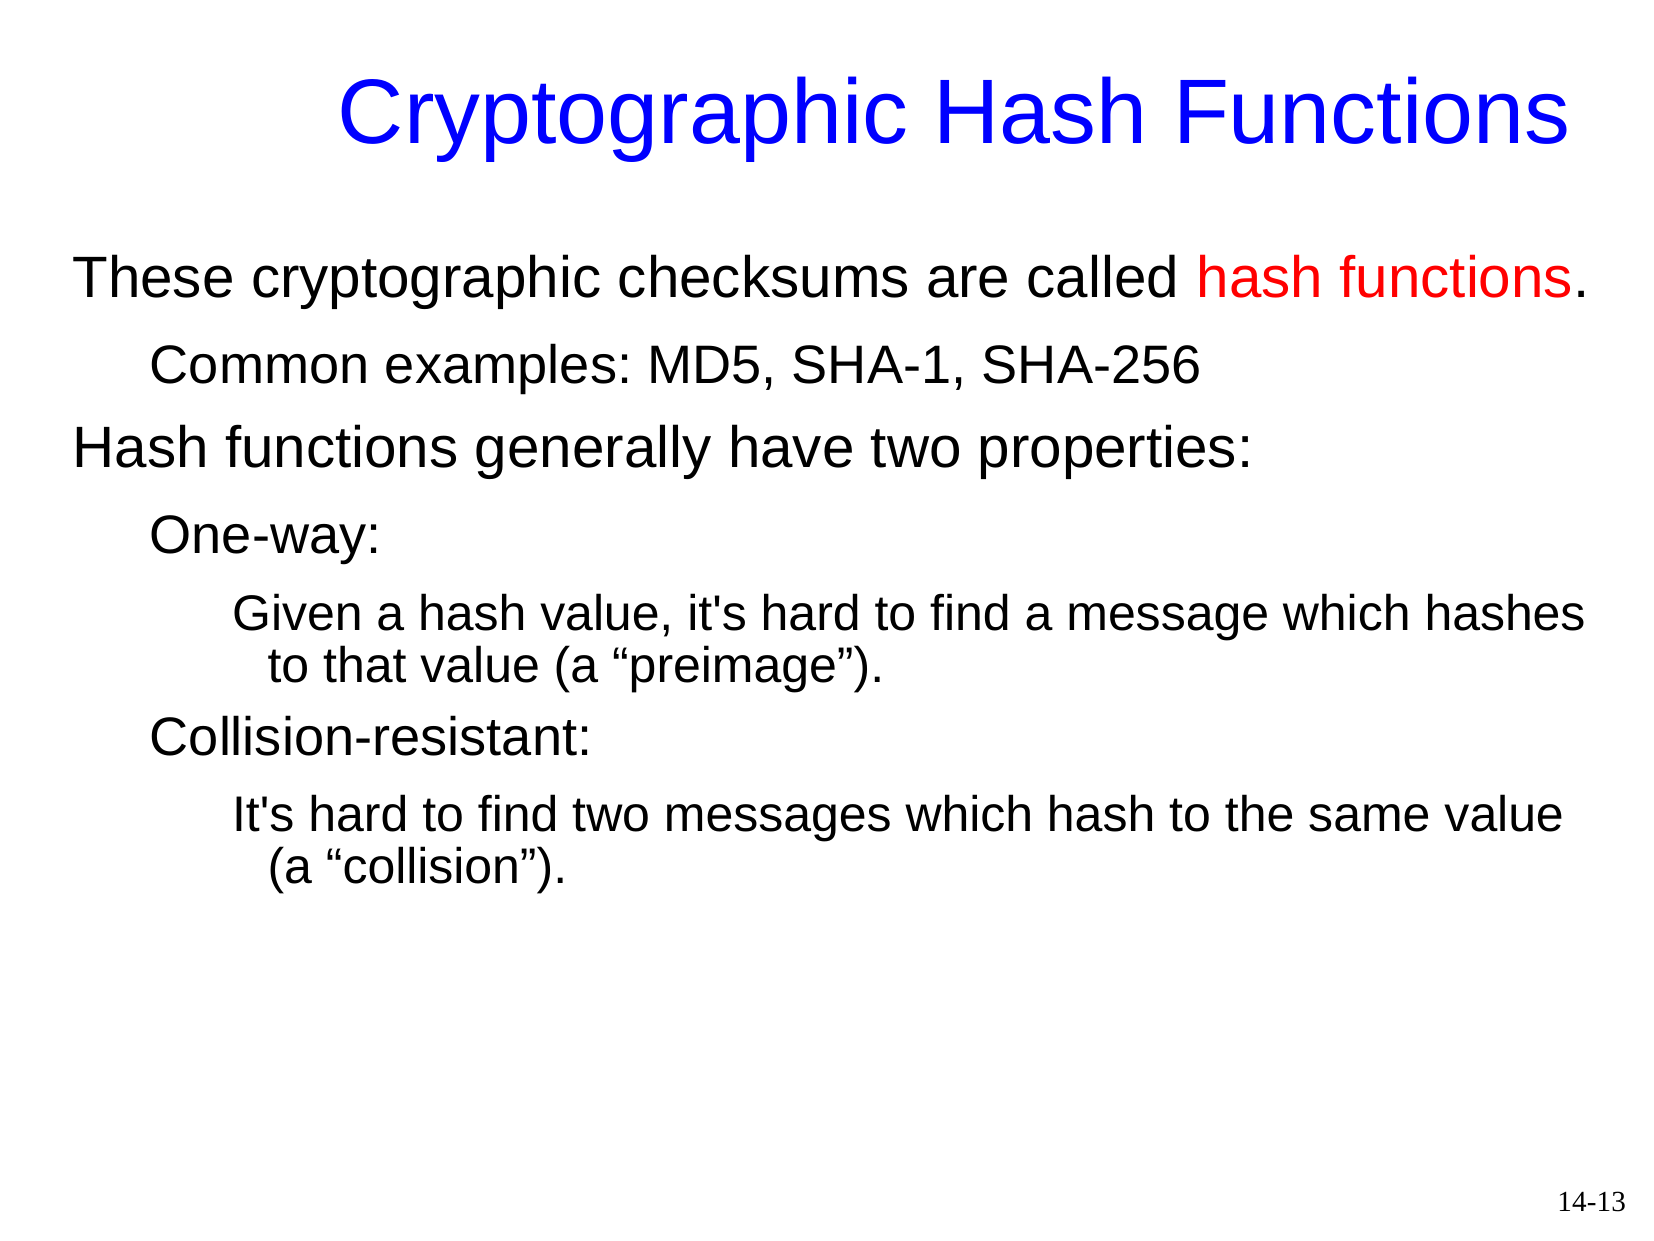

# Cryptographic Hash Functions
These cryptographic checksums are called hash functions.
Common examples: MD5, SHA-1, SHA-256
Hash functions generally have two properties:
One-way:
Given a hash value, it's hard to find a message which hashes to that value (a “preimage”).
Collision-resistant:
It's hard to find two messages which hash to the same value (a “collision”).